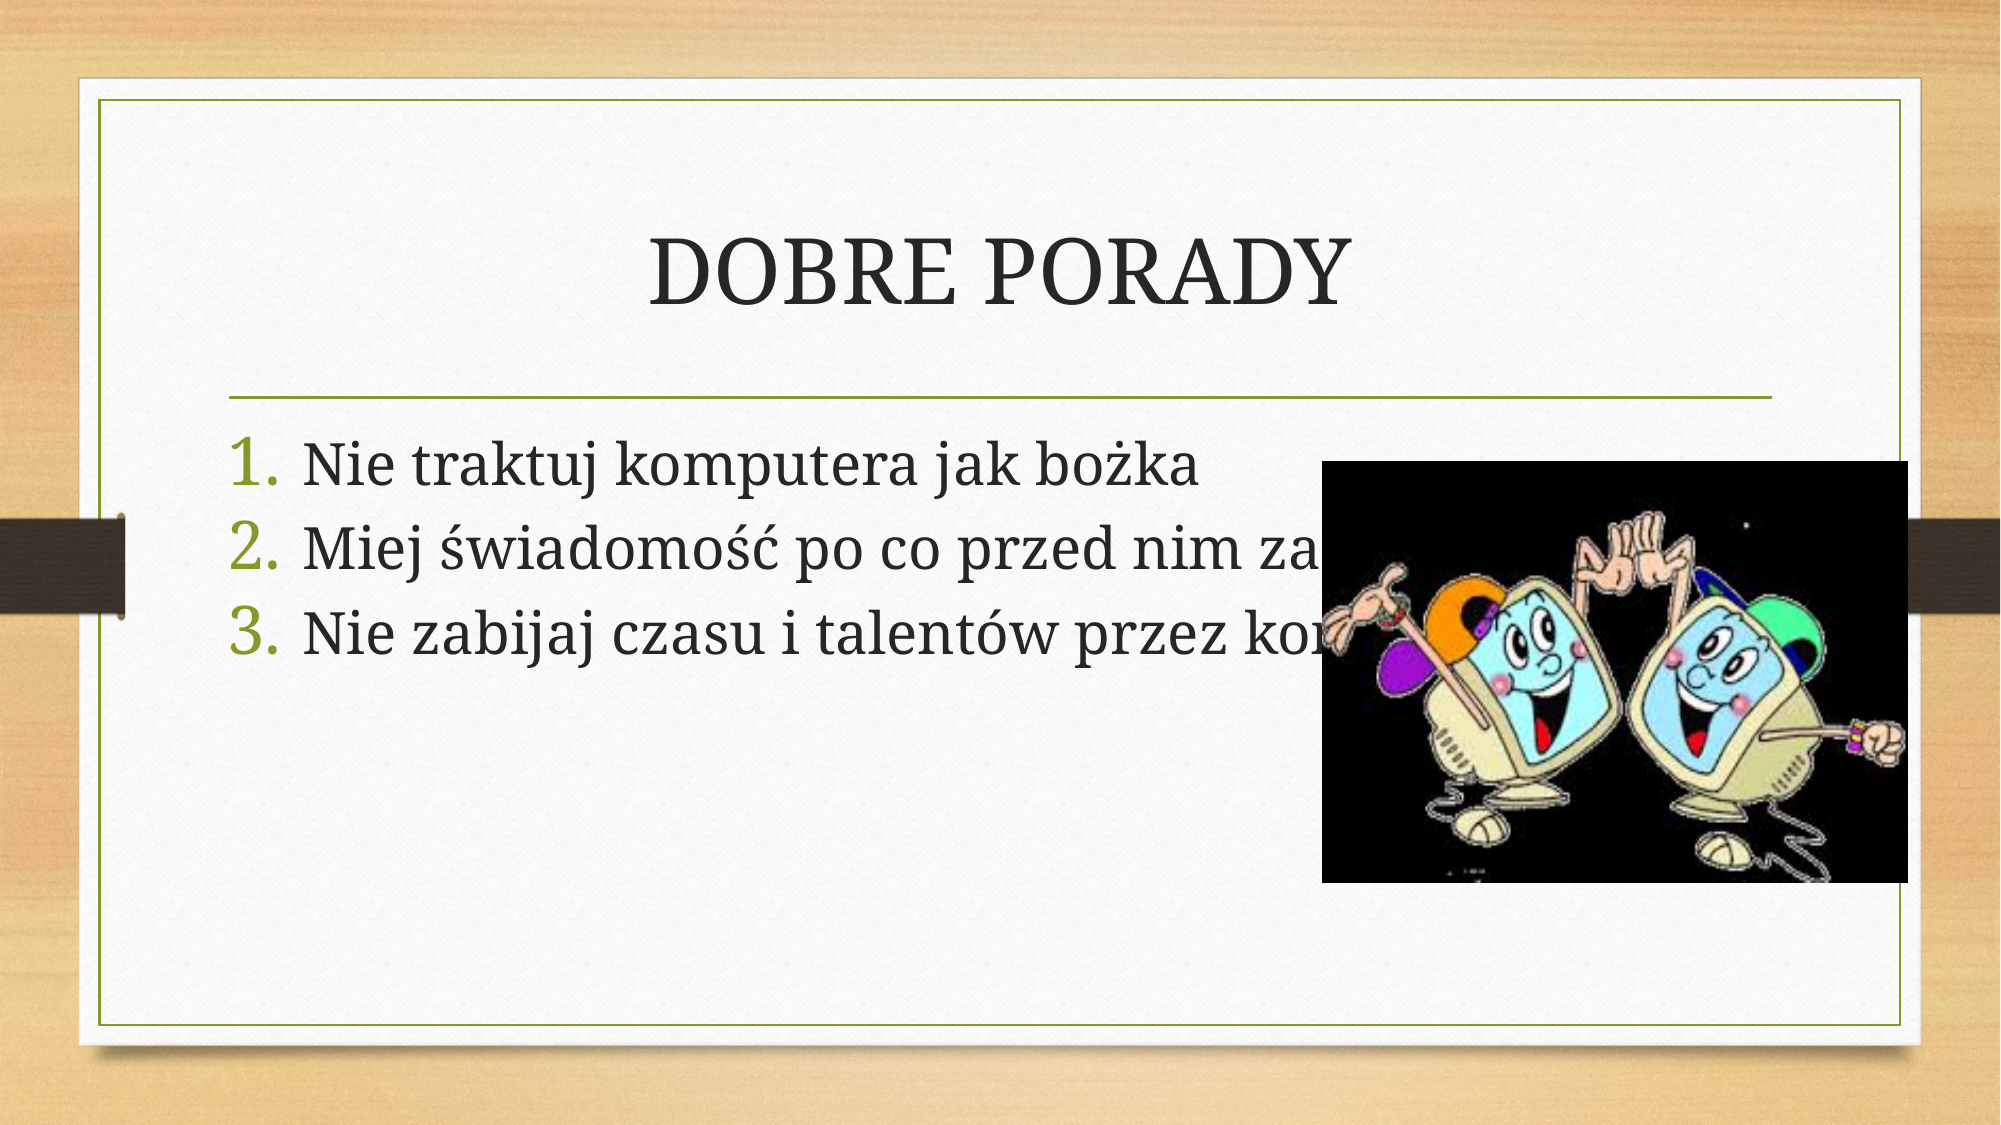

# DOBRE PORADY
Nie traktuj komputera jak bożka
Miej świadomość po co przed nim zasiadasz
Nie zabijaj czasu i talentów przez komputer